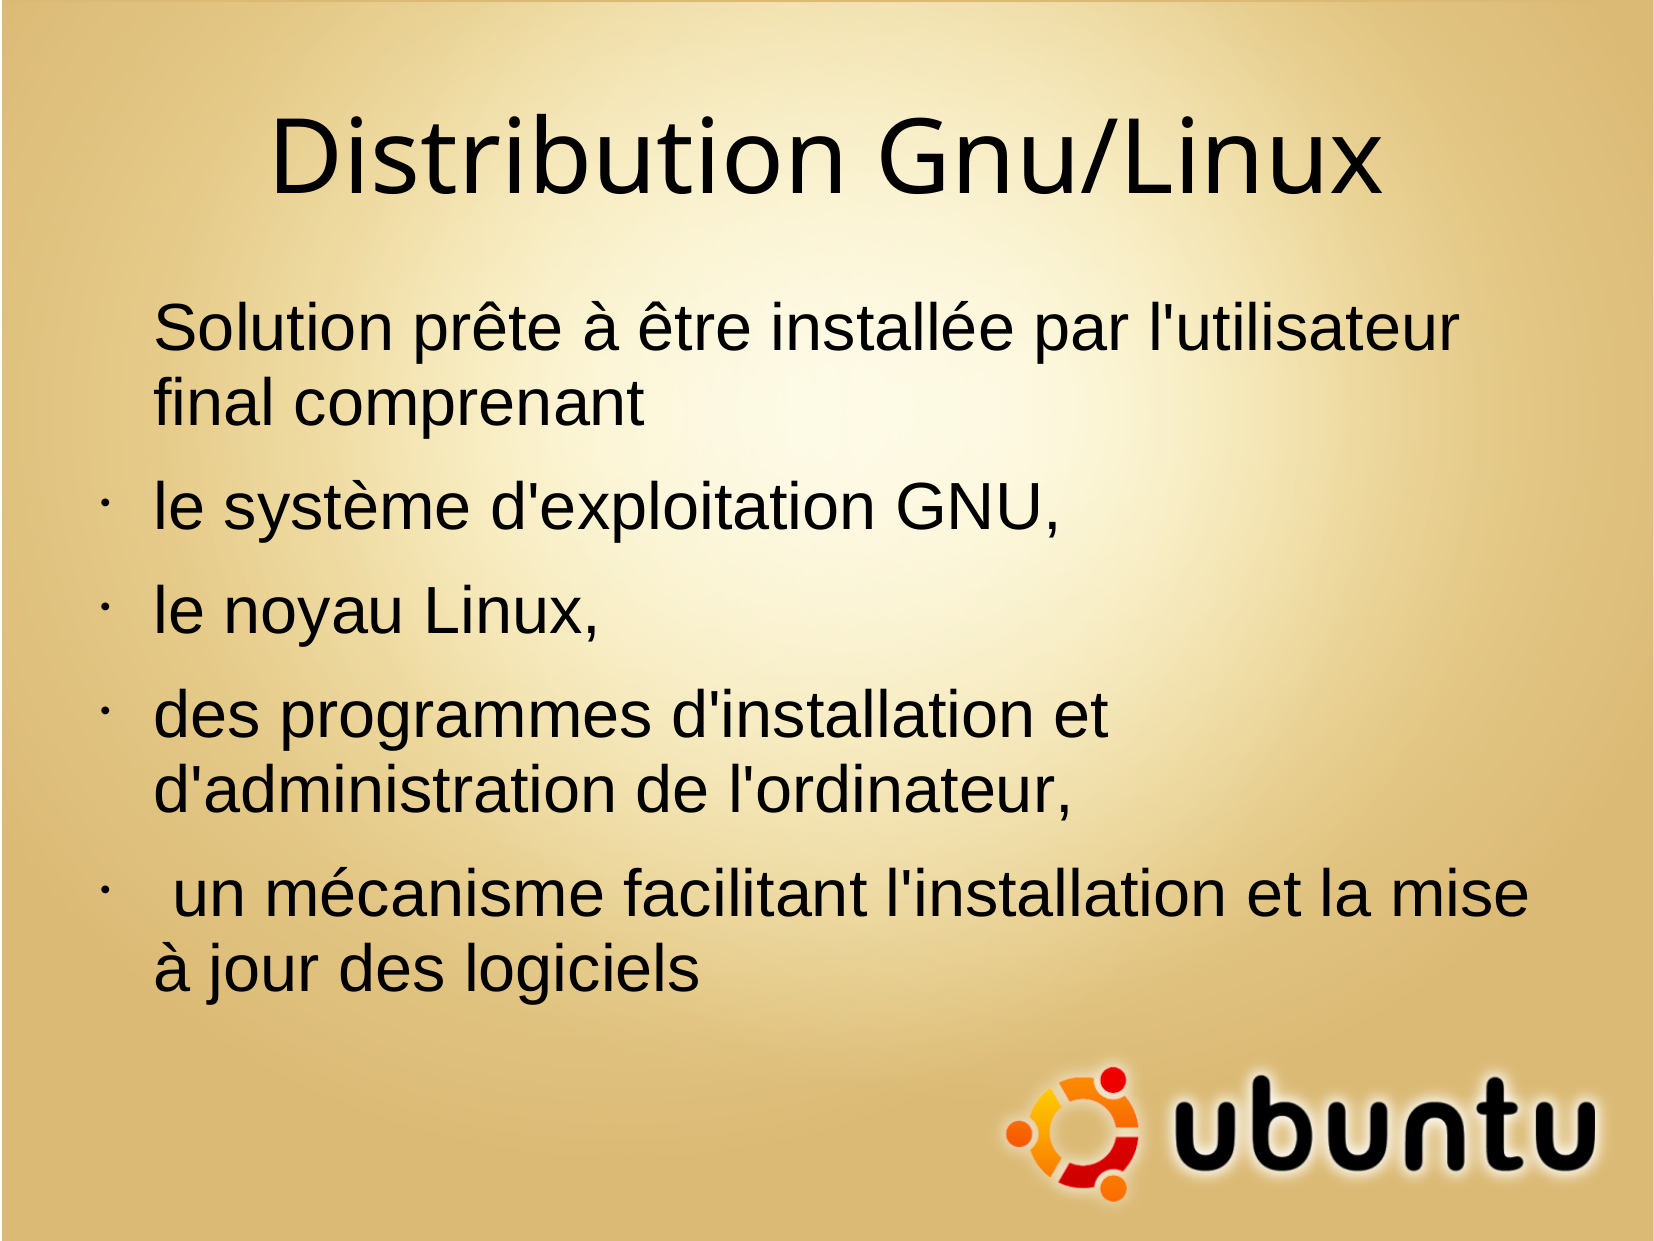

# Distribution Gnu/Linux
Solution prête à être installée par l'utilisateur final comprenant
le système d'exploitation GNU,
le noyau Linux,
des programmes d'installation et d'administration de l'ordinateur,
 un mécanisme facilitant l'installation et la mise à jour des logiciels